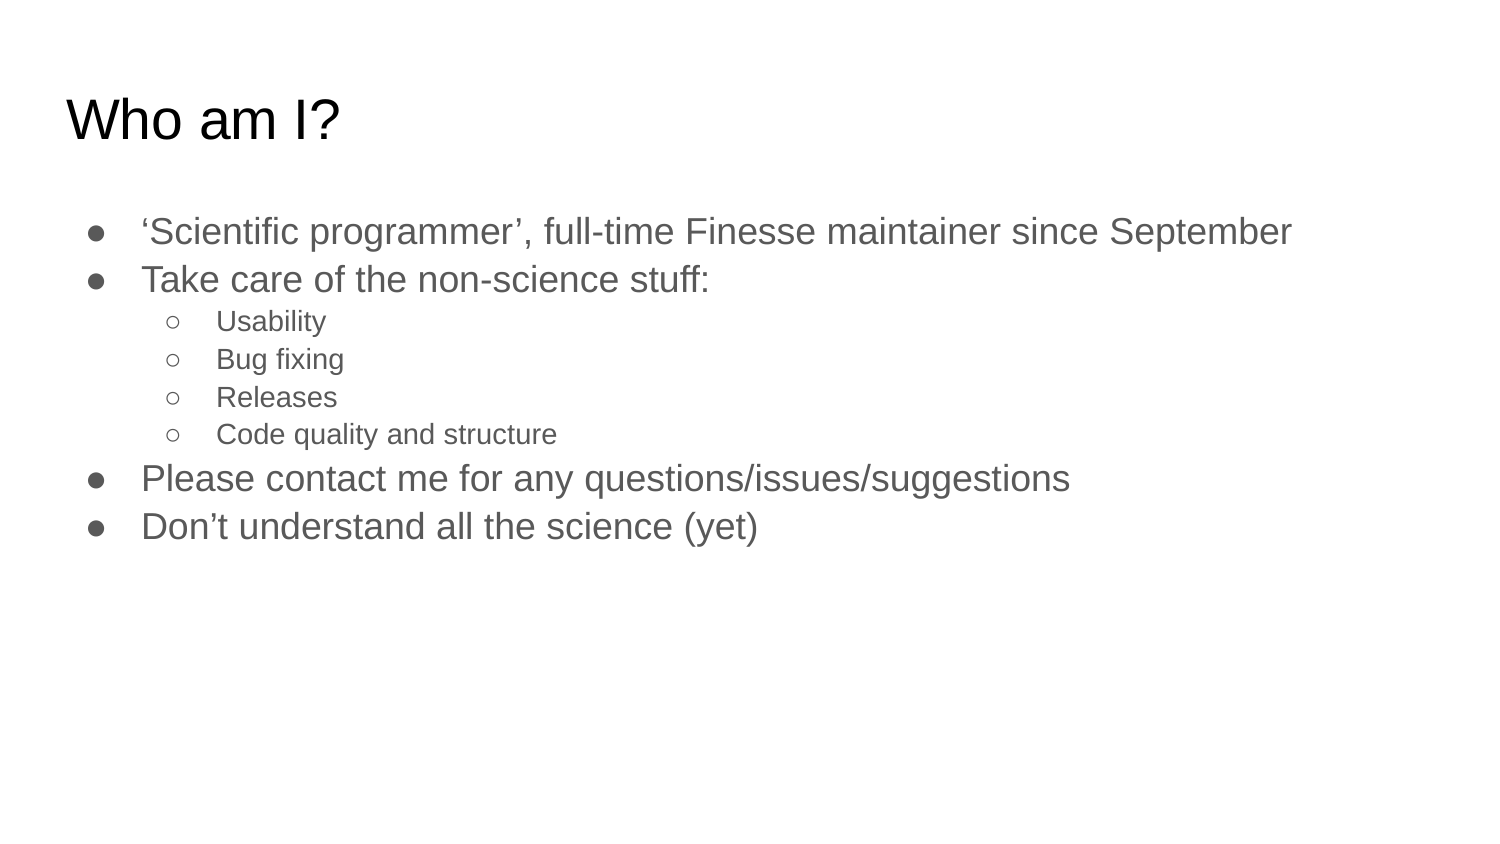

# Who am I?
‘Scientific programmer’, full-time Finesse maintainer since September
Take care of the non-science stuff:
Usability
Bug fixing
Releases
Code quality and structure
Please contact me for any questions/issues/suggestions
Don’t understand all the science (yet)